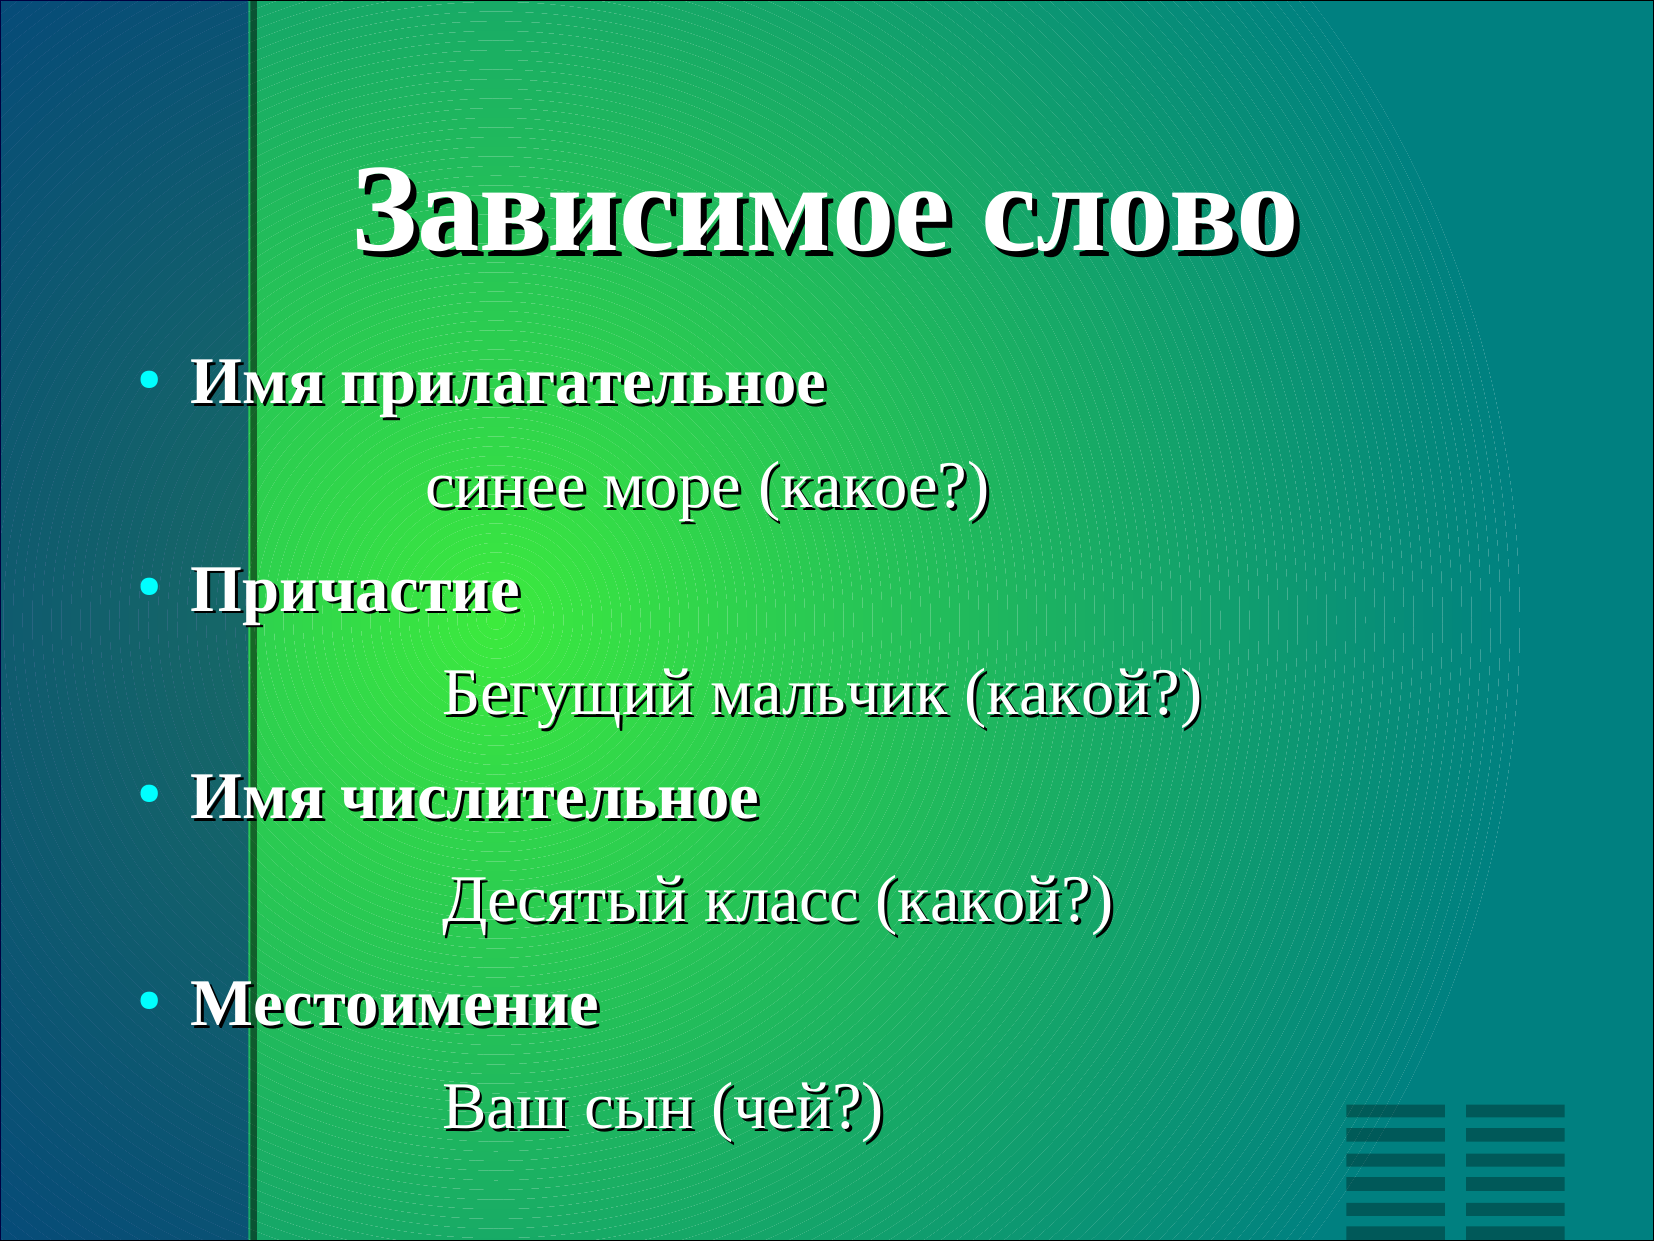

# Зависимое слово
Имя прилагательное
 синее море (какое?)
Причастие
 Бегущий мальчик (какой?)
Имя числительное
 Десятый класс (какой?)
Местоимение
 Ваш сын (чей?)